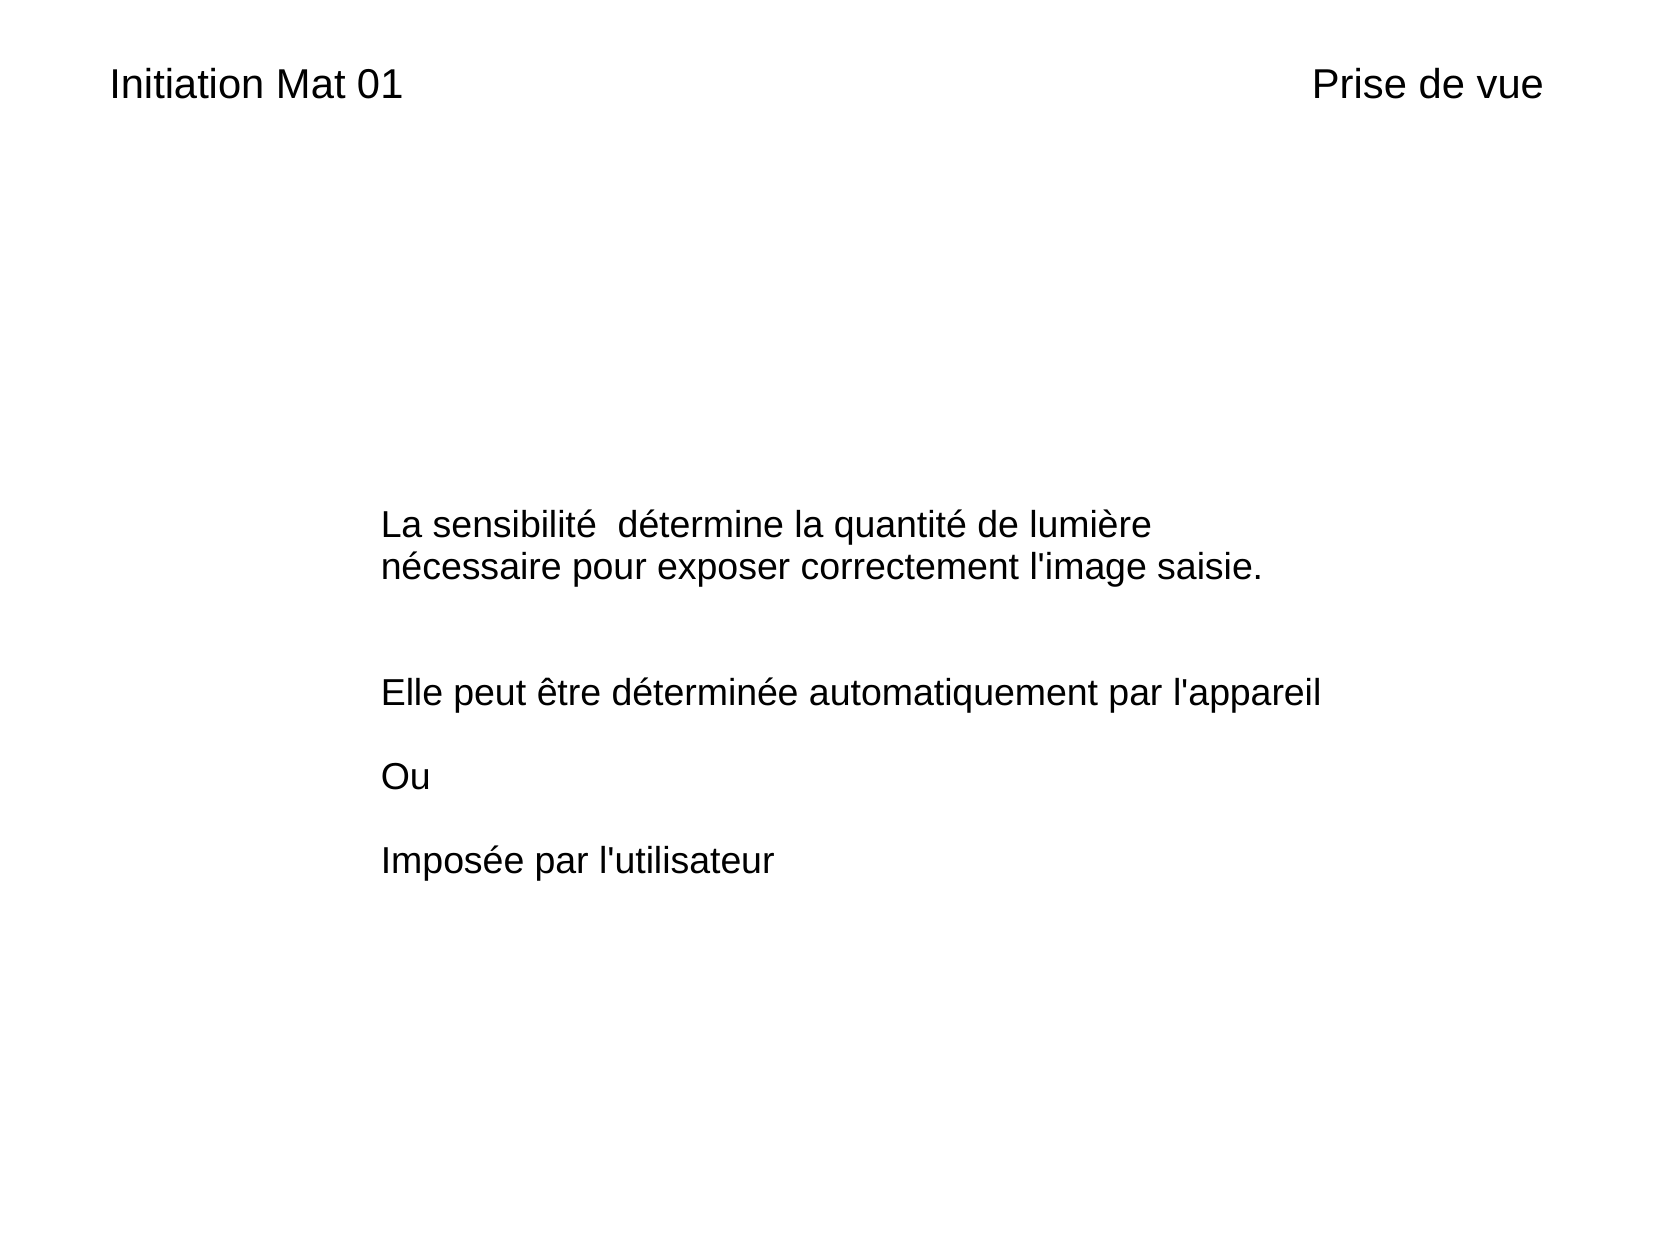

# Initiation Mat 01 Prise de vue
La sensibilité détermine la quantité de lumière
nécessaire pour exposer correctement l'image saisie.
Elle peut être déterminée automatiquement par l'appareil
Ou
Imposée par l'utilisateur